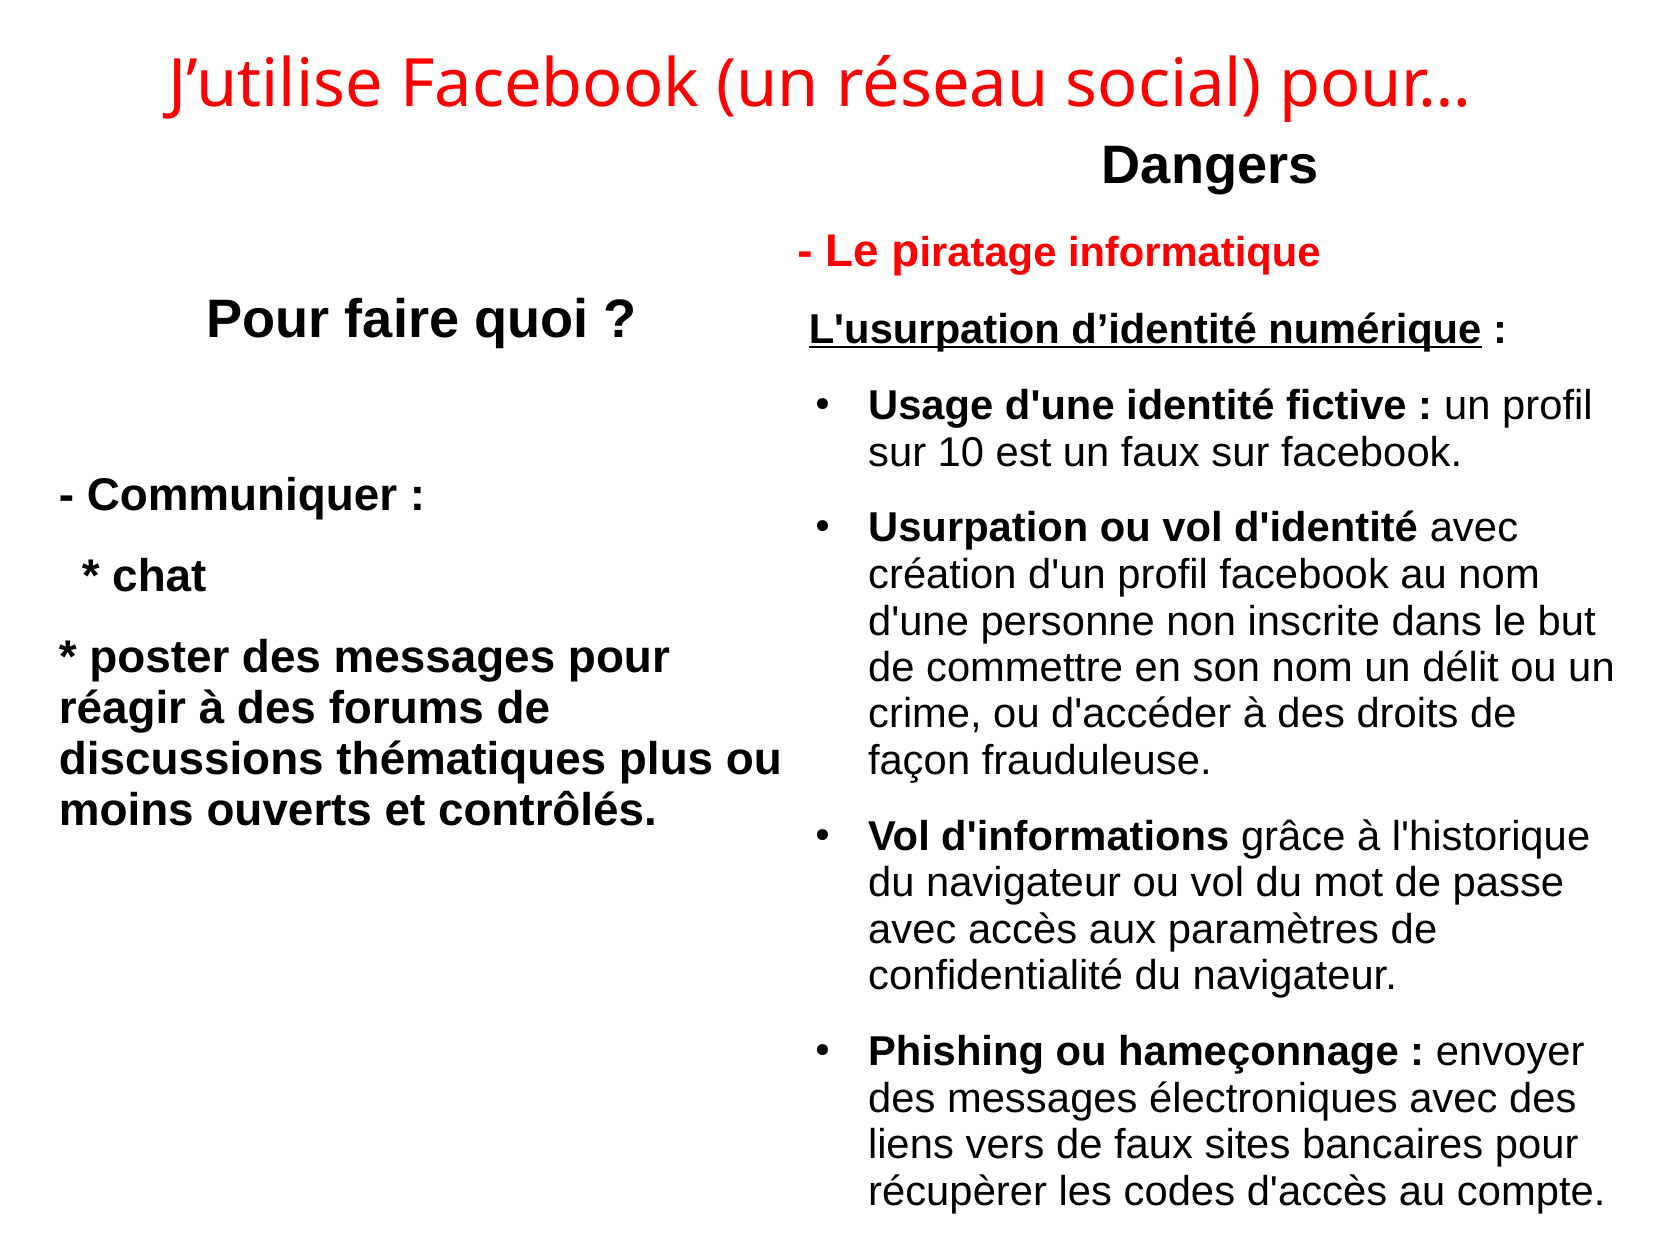

# J’utilise Facebook (un réseau social) pour…
Dangers
- Le piratage informatique
 L'usurpation d’identité numérique :
Usage d'une identité fictive : un profil sur 10 est un faux sur facebook.
Usurpation ou vol d'identité avec création d'un profil facebook au nom d'une personne non inscrite dans le but de commettre en son nom un délit ou un crime, ou d'accéder à des droits de façon frauduleuse.
Vol d'informations grâce à l'historique du navigateur ou vol du mot de passe avec accès aux paramètres de confidentialité du navigateur.
Phishing ou hameçonnage : envoyer des messages électroniques avec des liens vers de faux sites bancaires pour récupèrer les codes d'accès au compte.
Pour faire quoi ?
- Communiquer :
* chat
* poster des messages pour réagir à des forums de discussions thématiques plus ou moins ouverts et contrôlés.